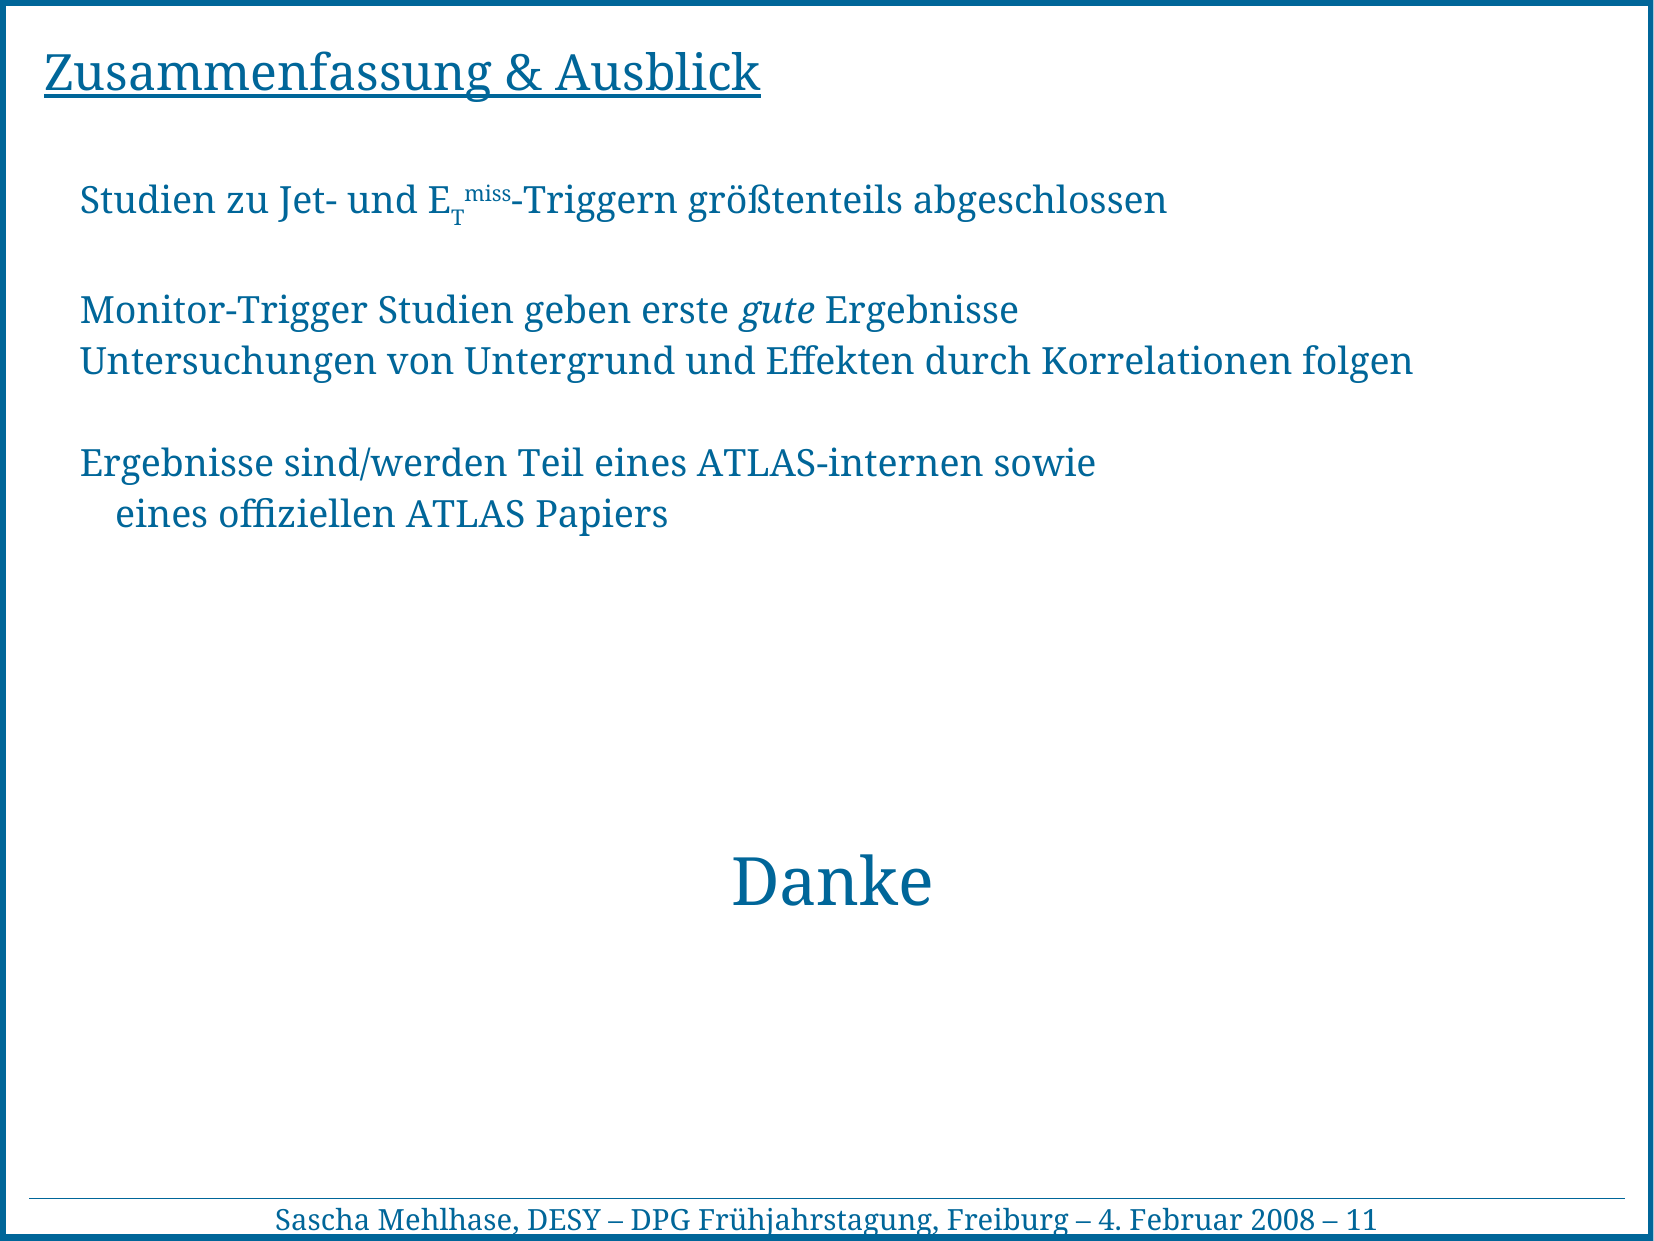

Sascha Mehlhase, DESY – DPG Frühjahrstagung, Freiburg – 4. Februar 2008 –
Zusammenfassung & Ausblick
Studien zu Jet- und ETmiss-Triggern größtenteils abgeschlossen
Monitor-Trigger Studien geben erste gute Ergebnisse
Untersuchungen von Untergrund und Effekten durch Korrelationen folgen
Ergebnisse sind/werden Teil eines ATLAS-internen sowie
eines offiziellen ATLAS Papiers
Danke